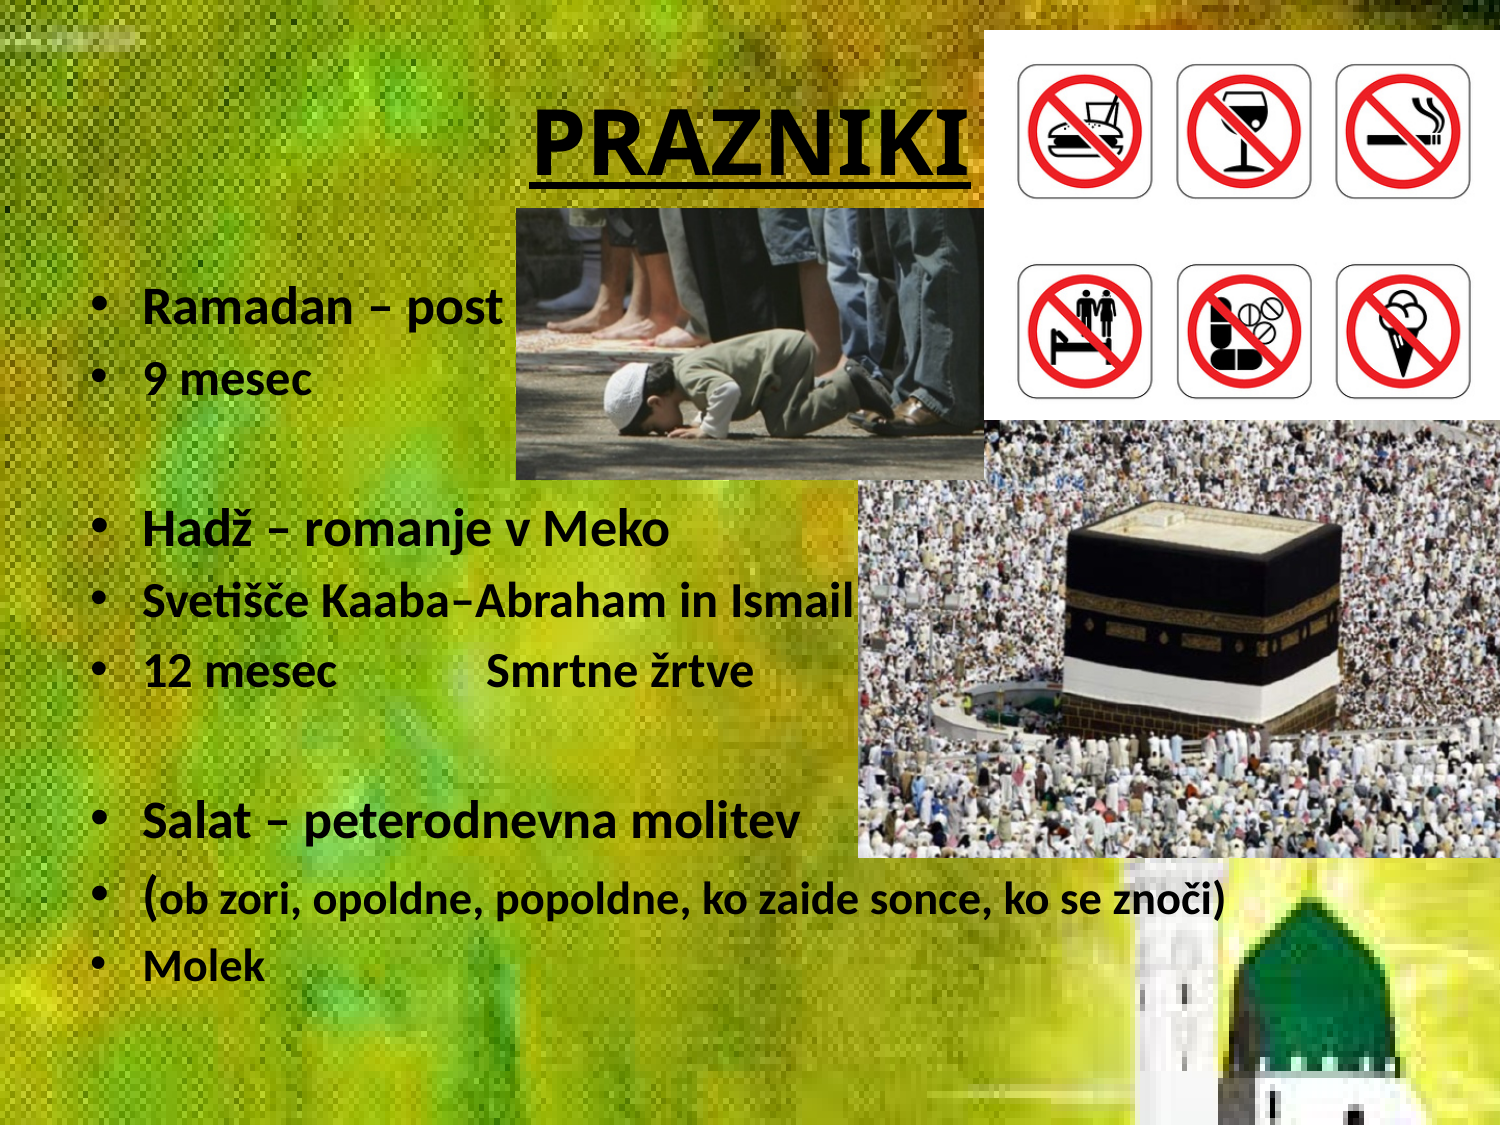

# PRAZNIKI
Ramadan – post
9 mesec
Hadž – romanje v Meko
Svetišče Kaaba–Abraham in Ismail
12 mesec Smrtne žrtve
Salat – peterodnevna molitev
(ob zori, opoldne, popoldne, ko zaide sonce, ko se znoči)
Molek